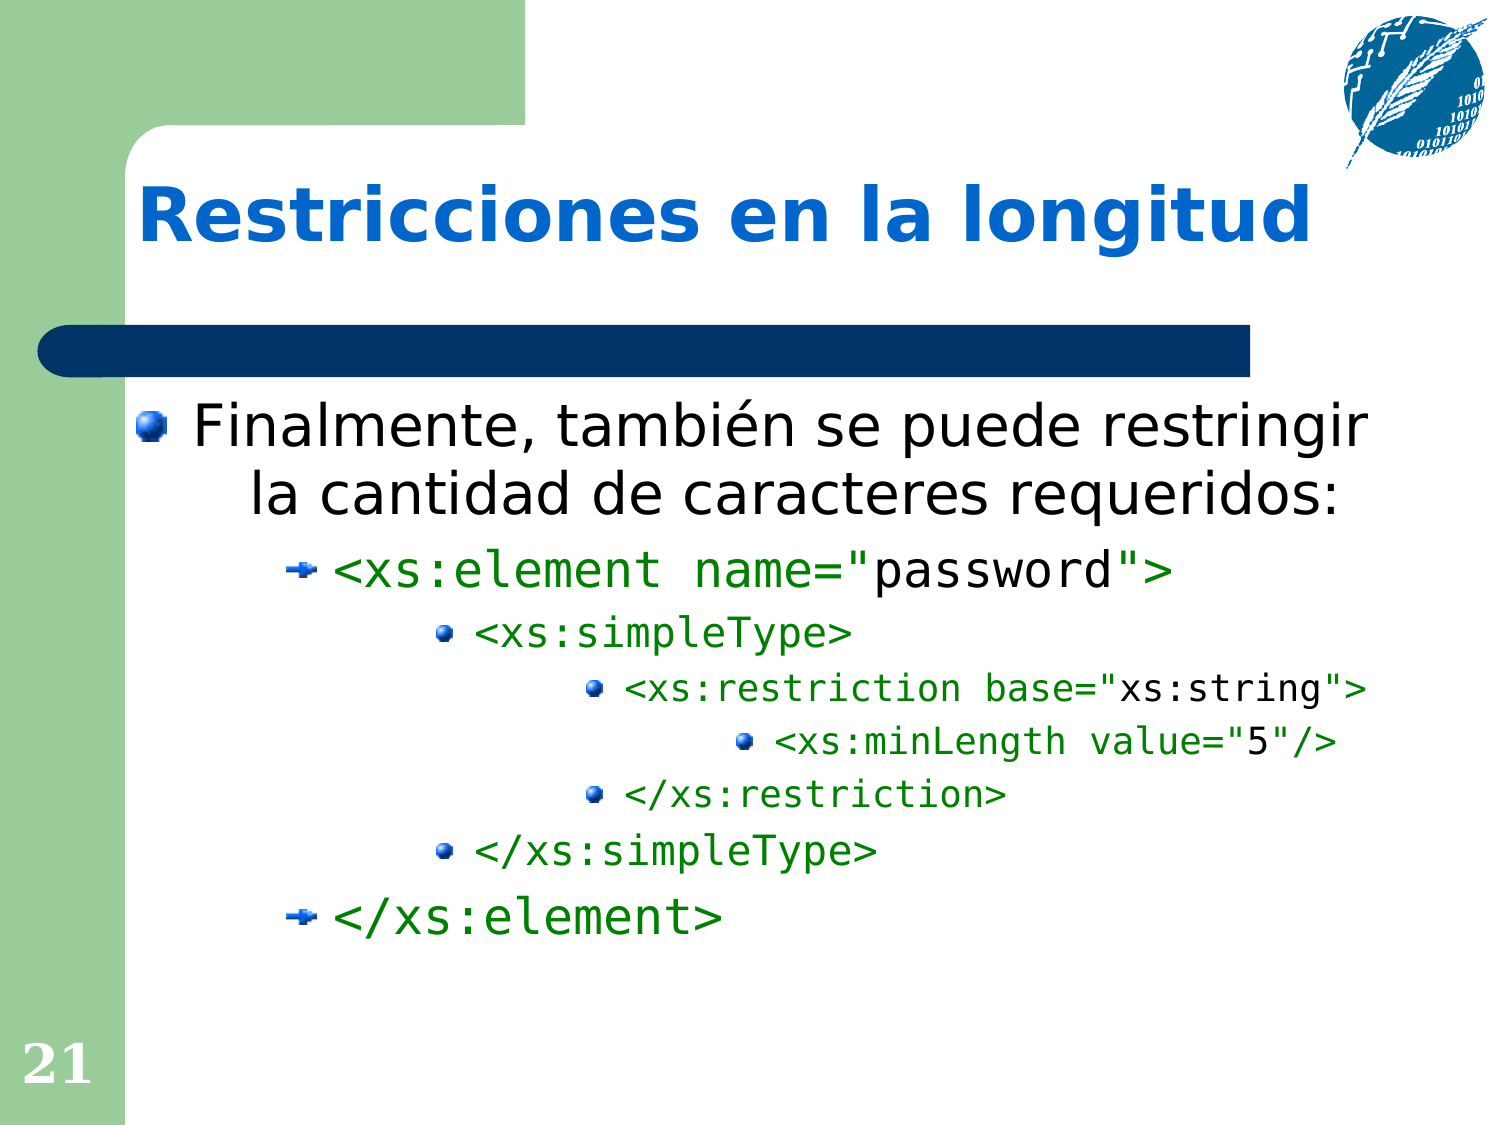

# Restricciones en la longitud
Finalmente, también se puede restringir la cantidad de caracteres requeridos:
<xs:element name="password">
<xs:simpleType>
<xs:restriction base="xs:string">
<xs:minLength value="5"/>
</xs:restriction>
</xs:simpleType>
</xs:element>
21